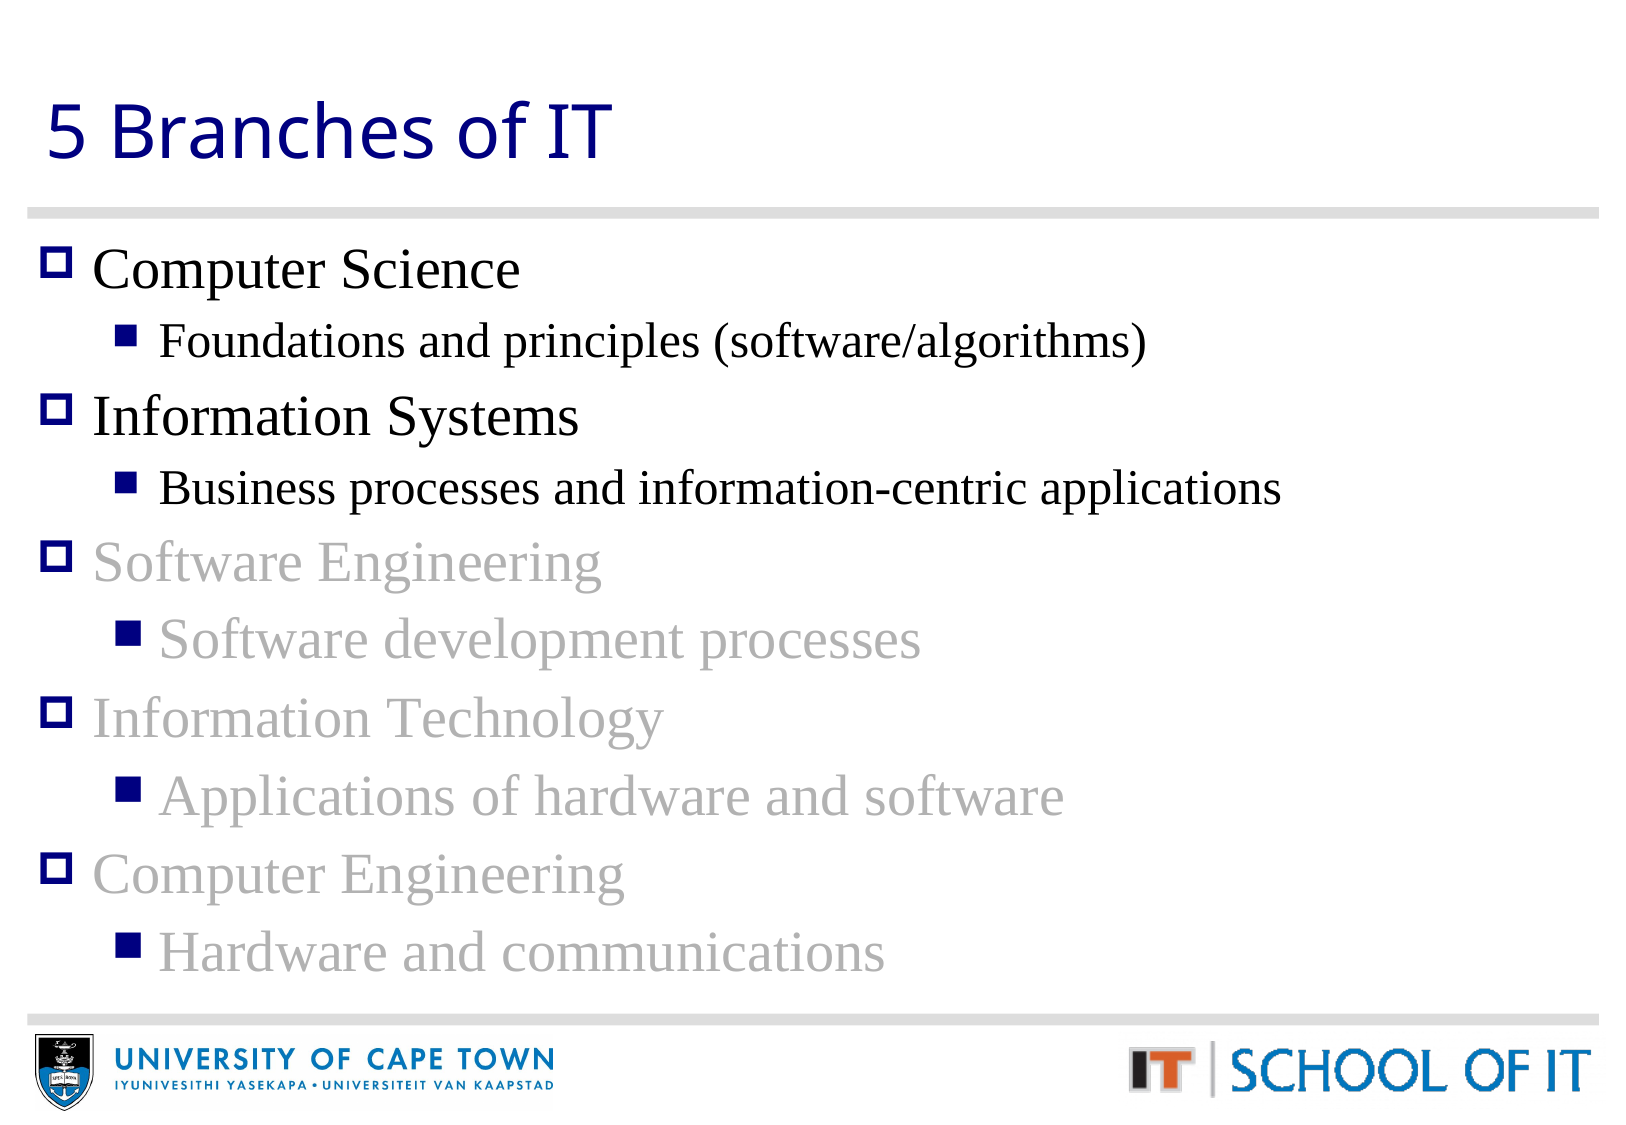

# 5 Branches of IT
Computer Science
Foundations and principles (software/algorithms)
Information Systems
Business processes and information-centric applications
Software Engineering
Software development processes
Information Technology
Applications of hardware and software
Computer Engineering
Hardware and communications